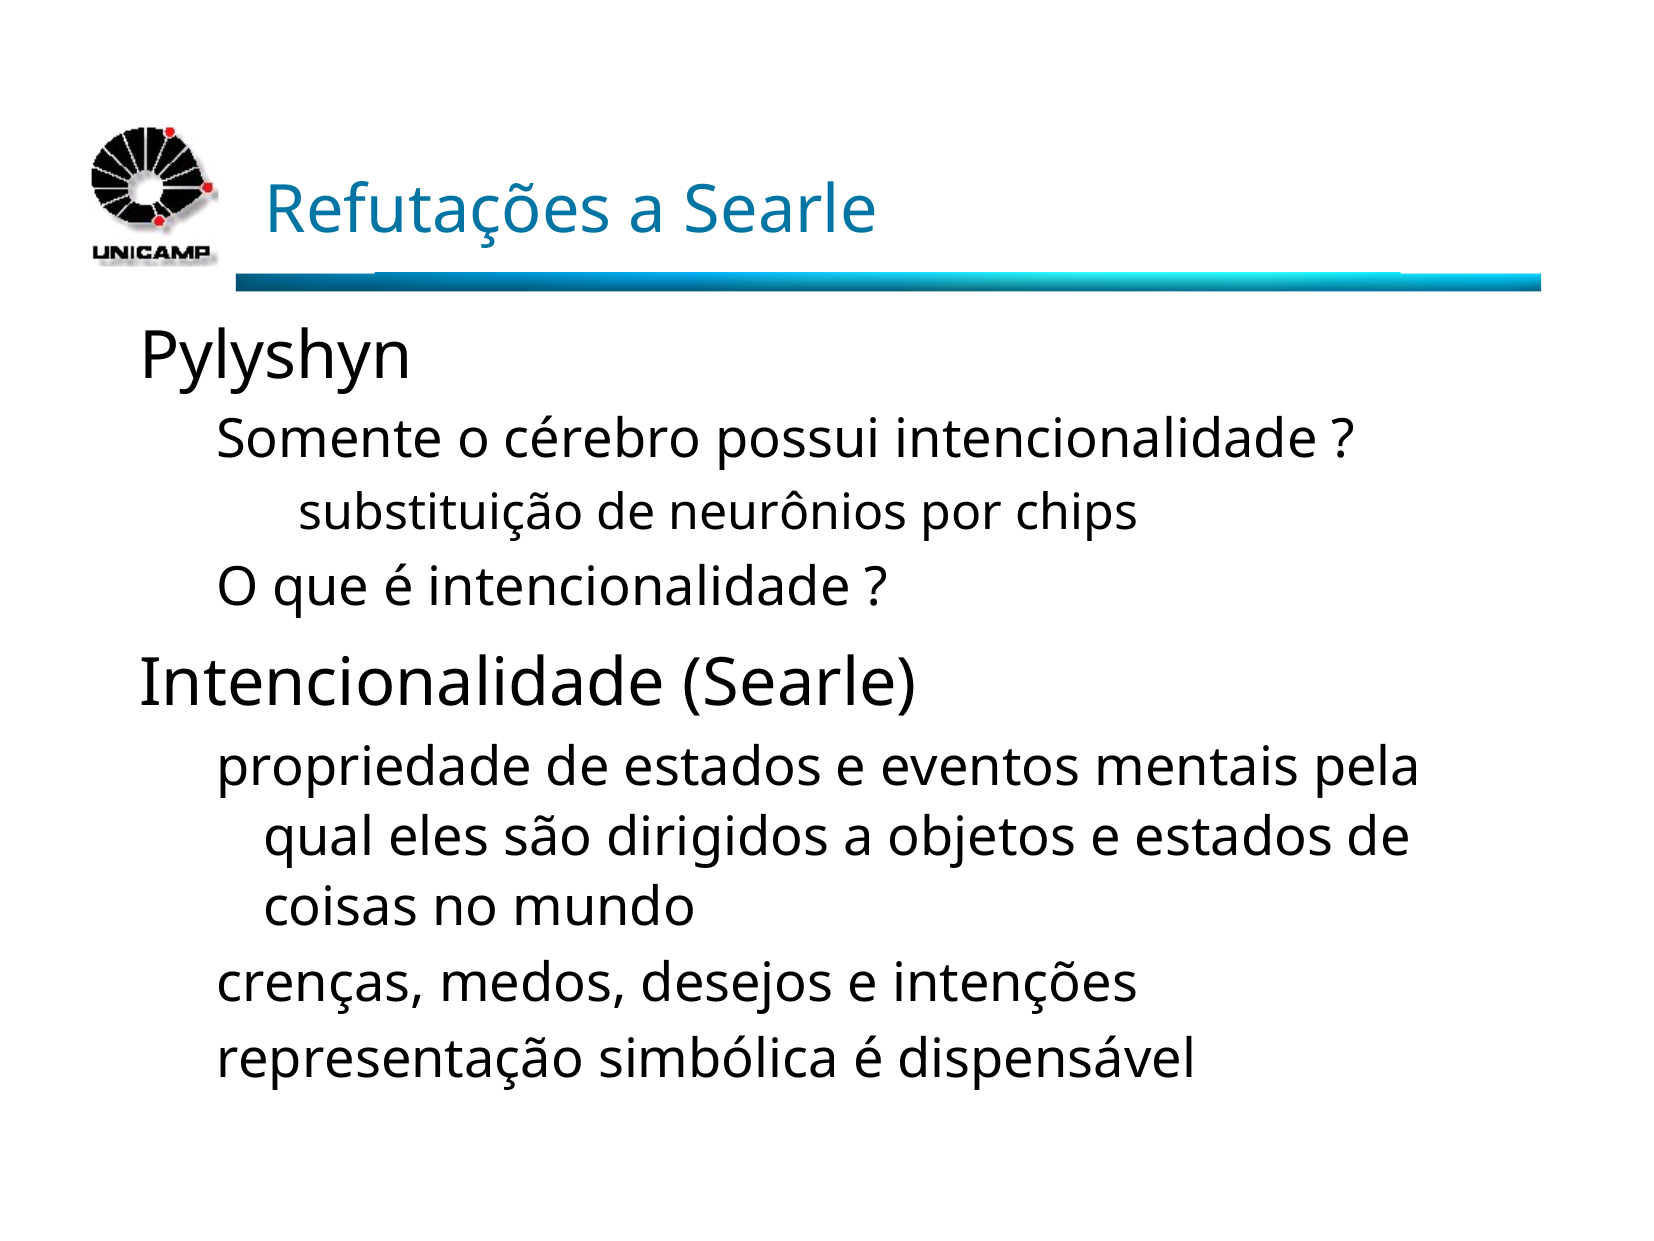

# Refutações a Searle
Pylyshyn
Somente o cérebro possui intencionalidade ?
substituição de neurônios por chips
O que é intencionalidade ?
Intencionalidade (Searle)
propriedade de estados e eventos mentais pela qual eles são dirigidos a objetos e estados de coisas no mundo
crenças, medos, desejos e intenções
representação simbólica é dispensável